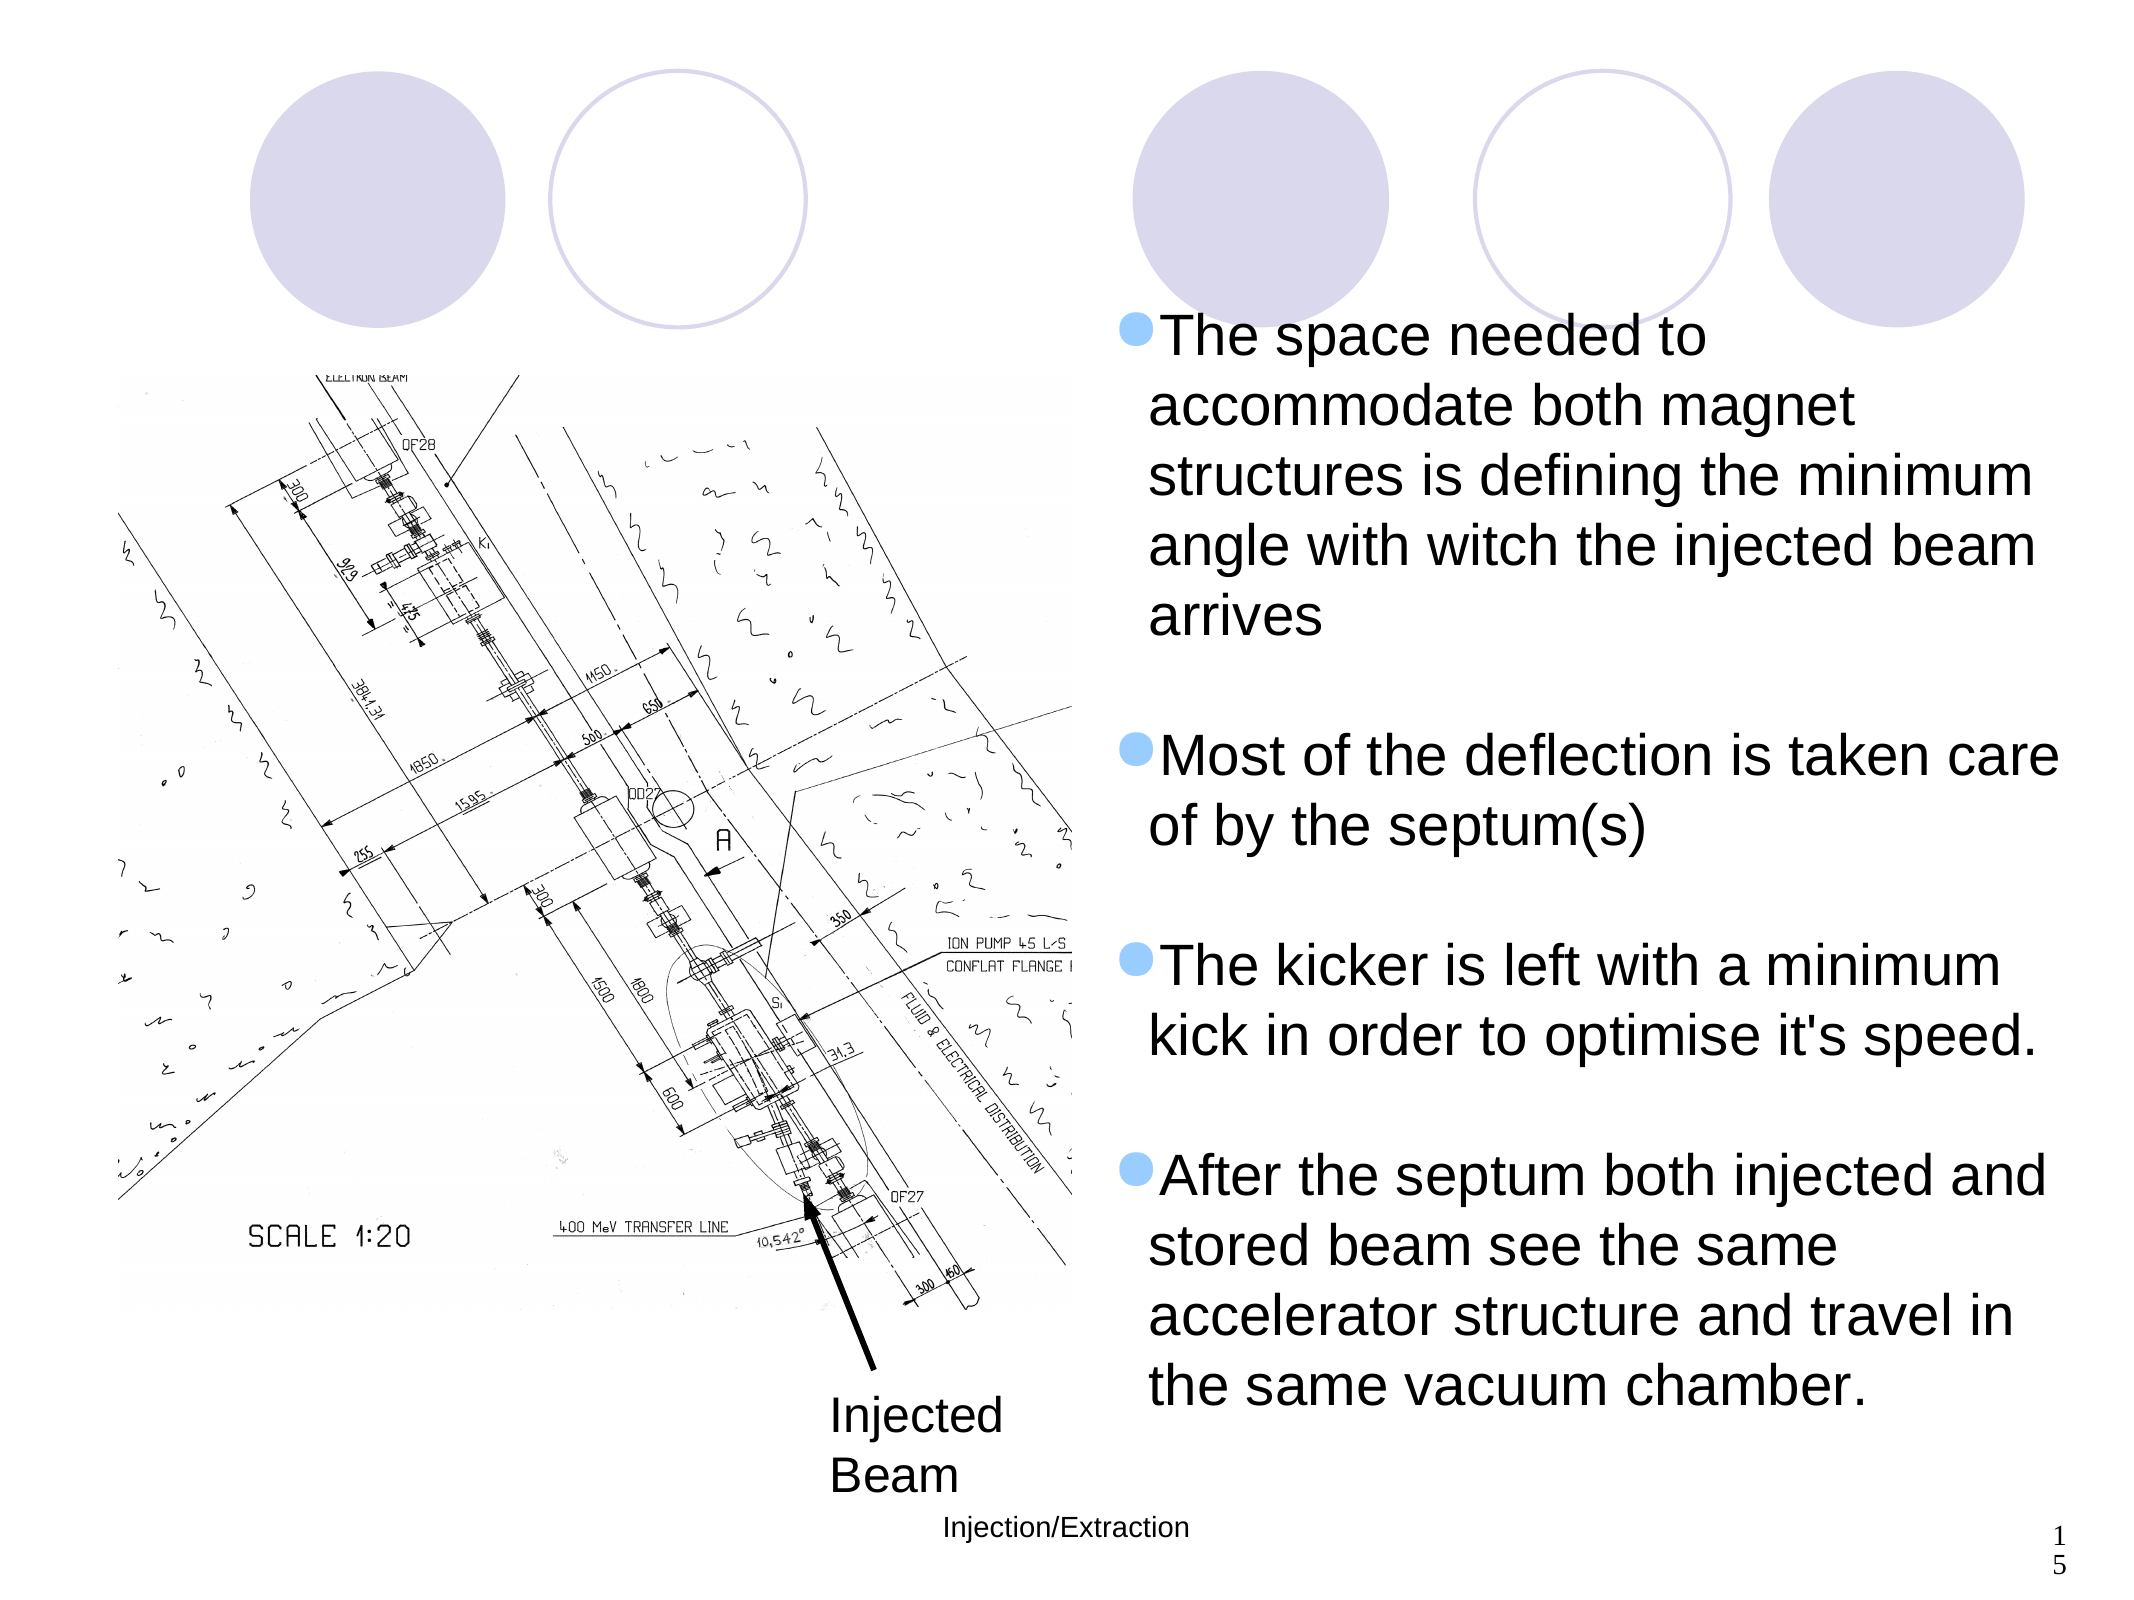

The space needed to accommodate both magnet structures is defining the minimum angle with witch the injected beam arrives
Most of the deflection is taken care of by the septum(s)
The kicker is left with a minimum kick in order to optimise it's speed.
After the septum both injected and stored beam see the same accelerator structure and travel in the same vacuum chamber.
Injected Beam
15